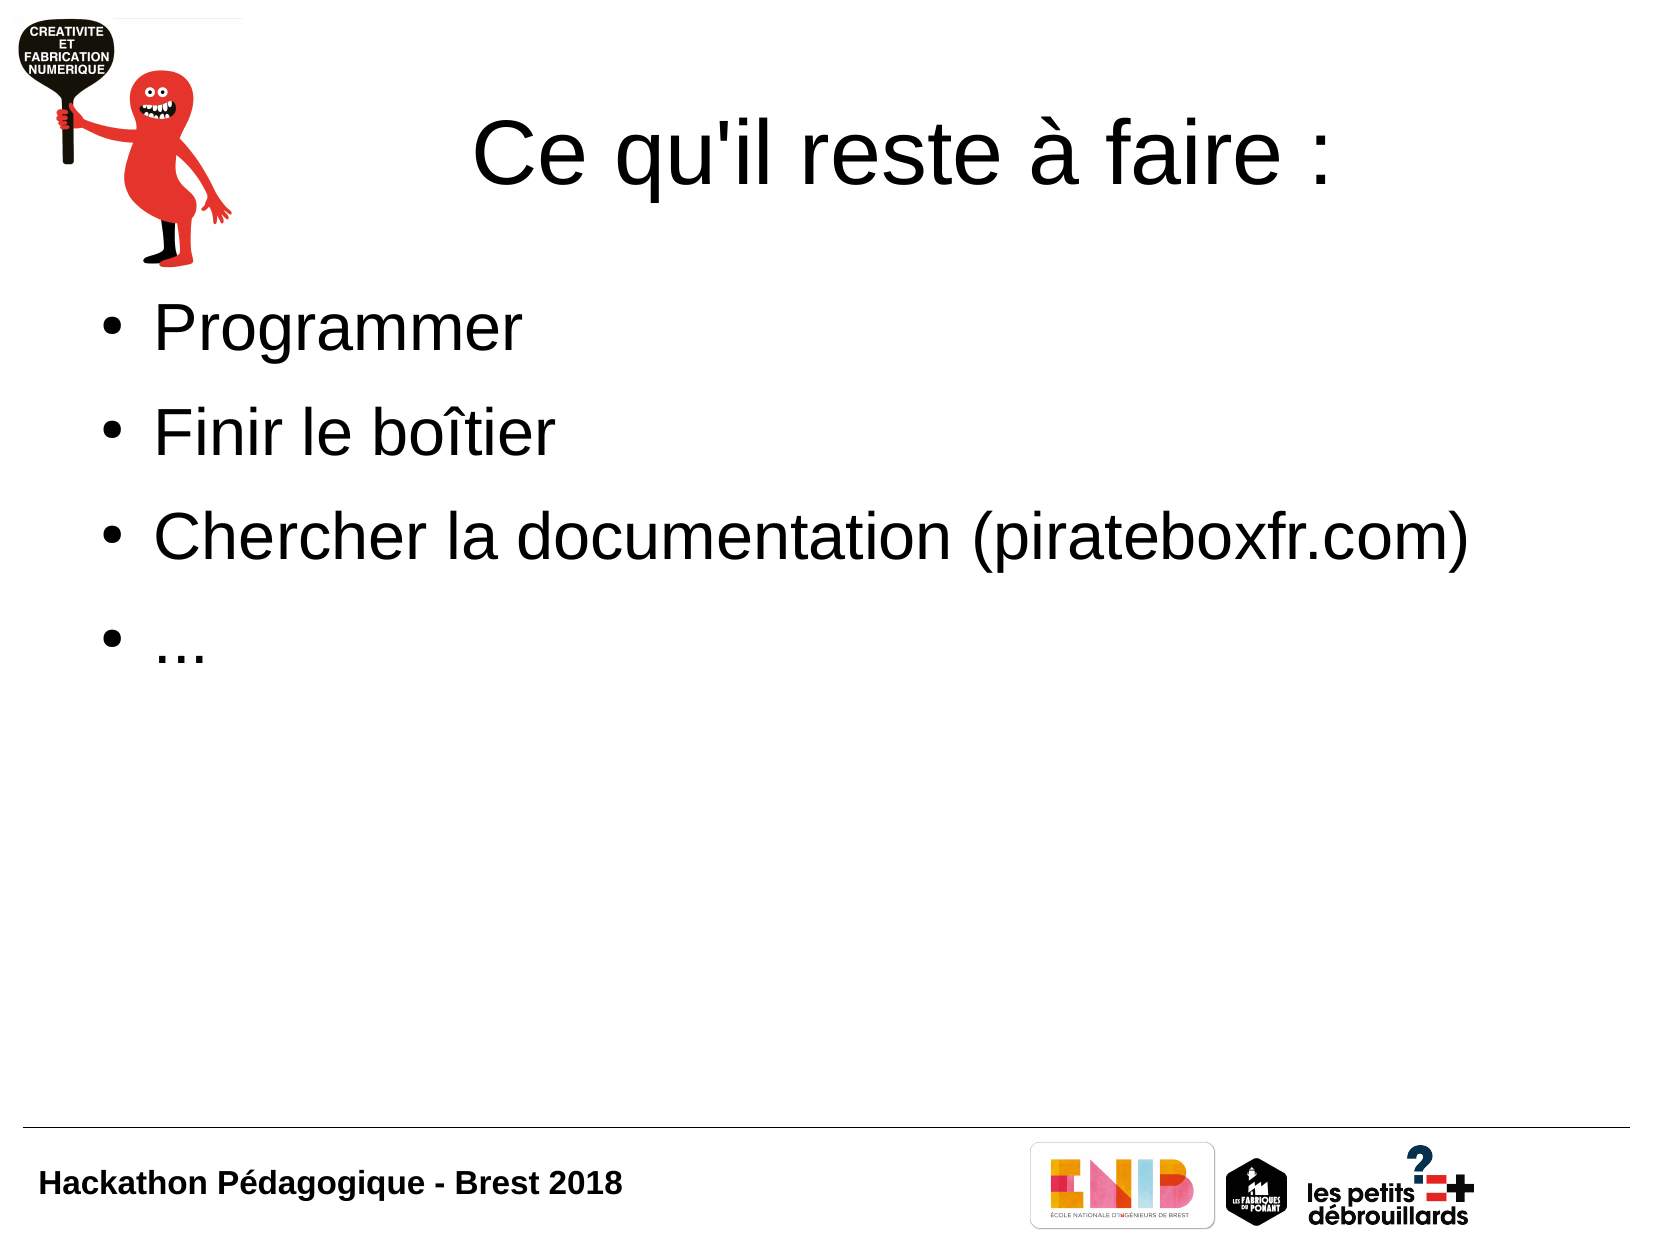

# Ce qu'il reste à faire :
Programmer
Finir le boîtier
Chercher la documentation (pirateboxfr.com)
...
Hackathon Pédagogique - Brest 2018